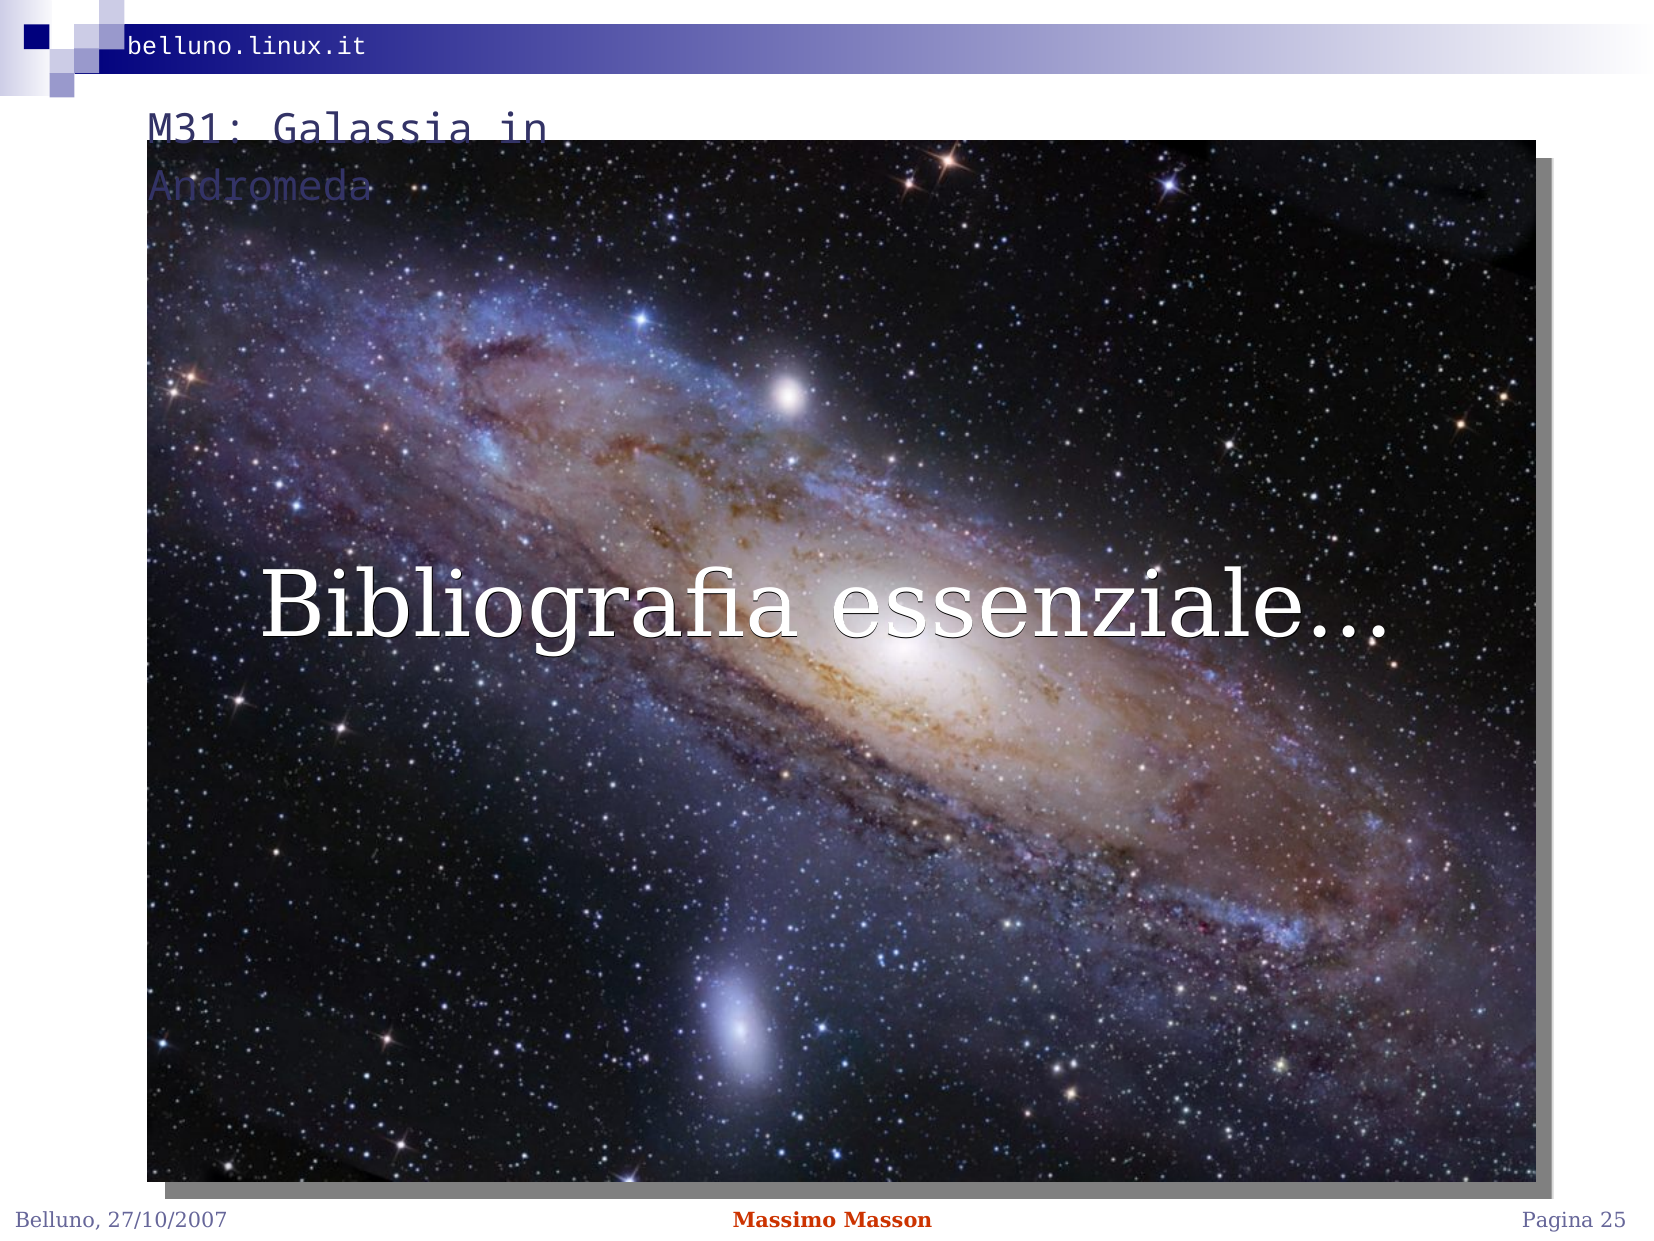

M31: Galassia in Andromeda
# Bibliografia essenziale...